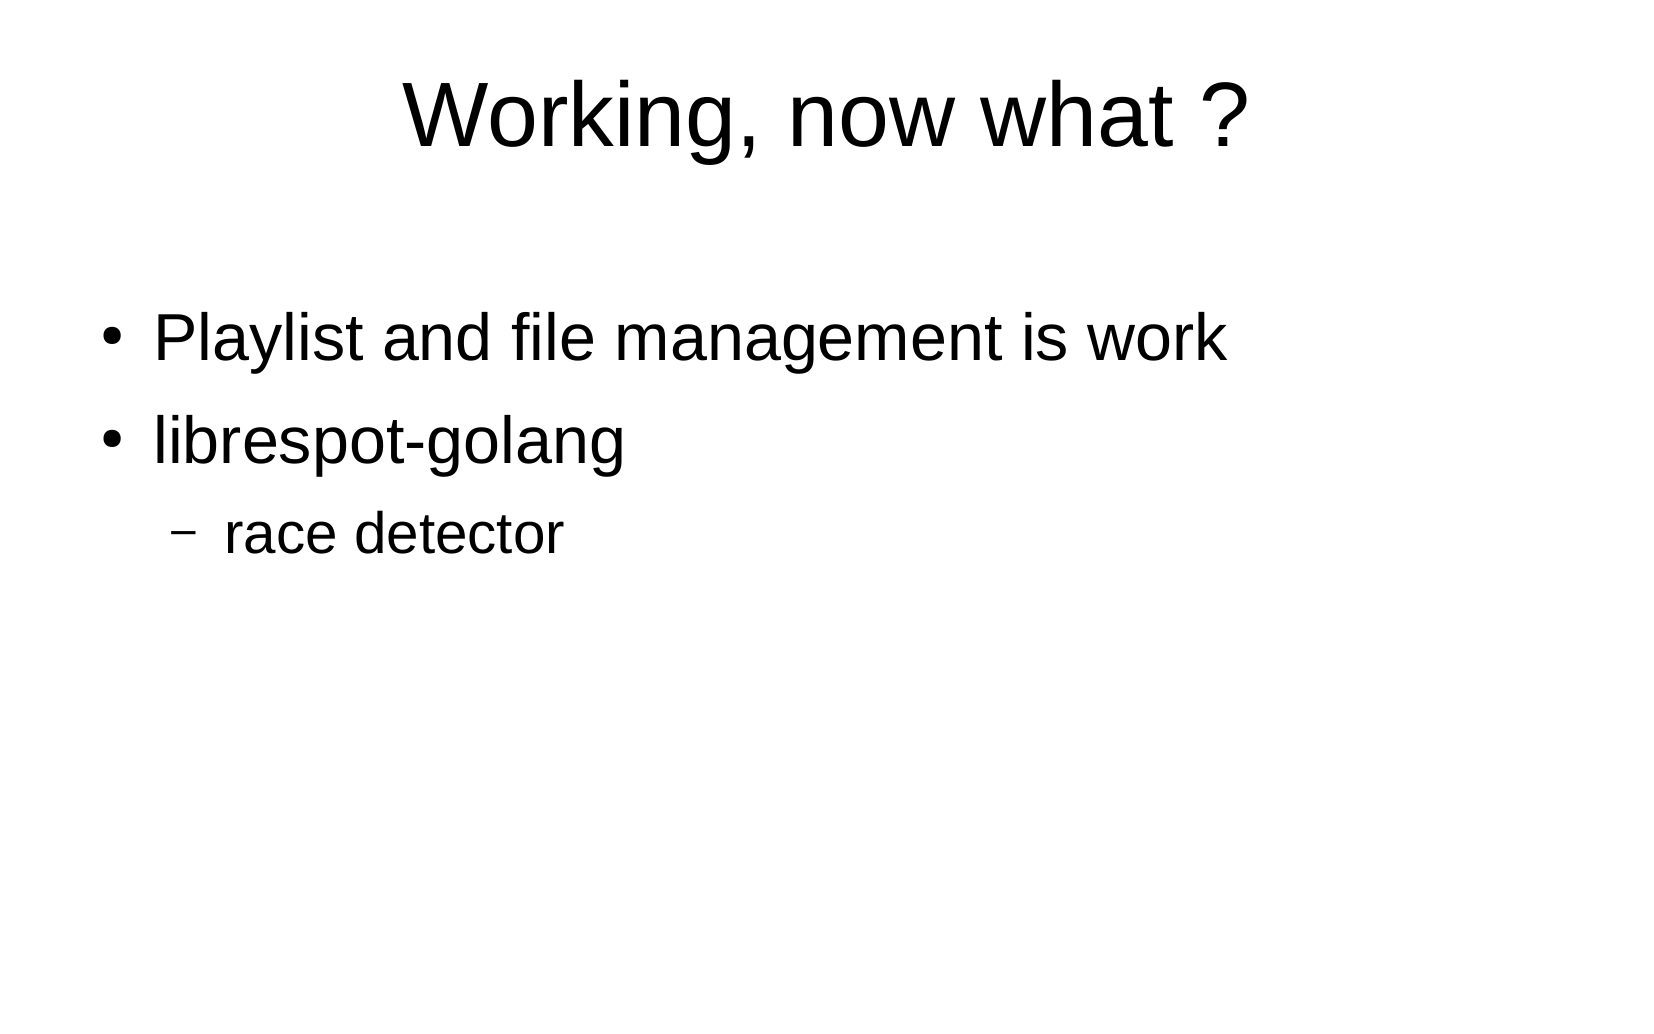

# Working, now what ?
Playlist and file management is work
librespot-golang
race detector